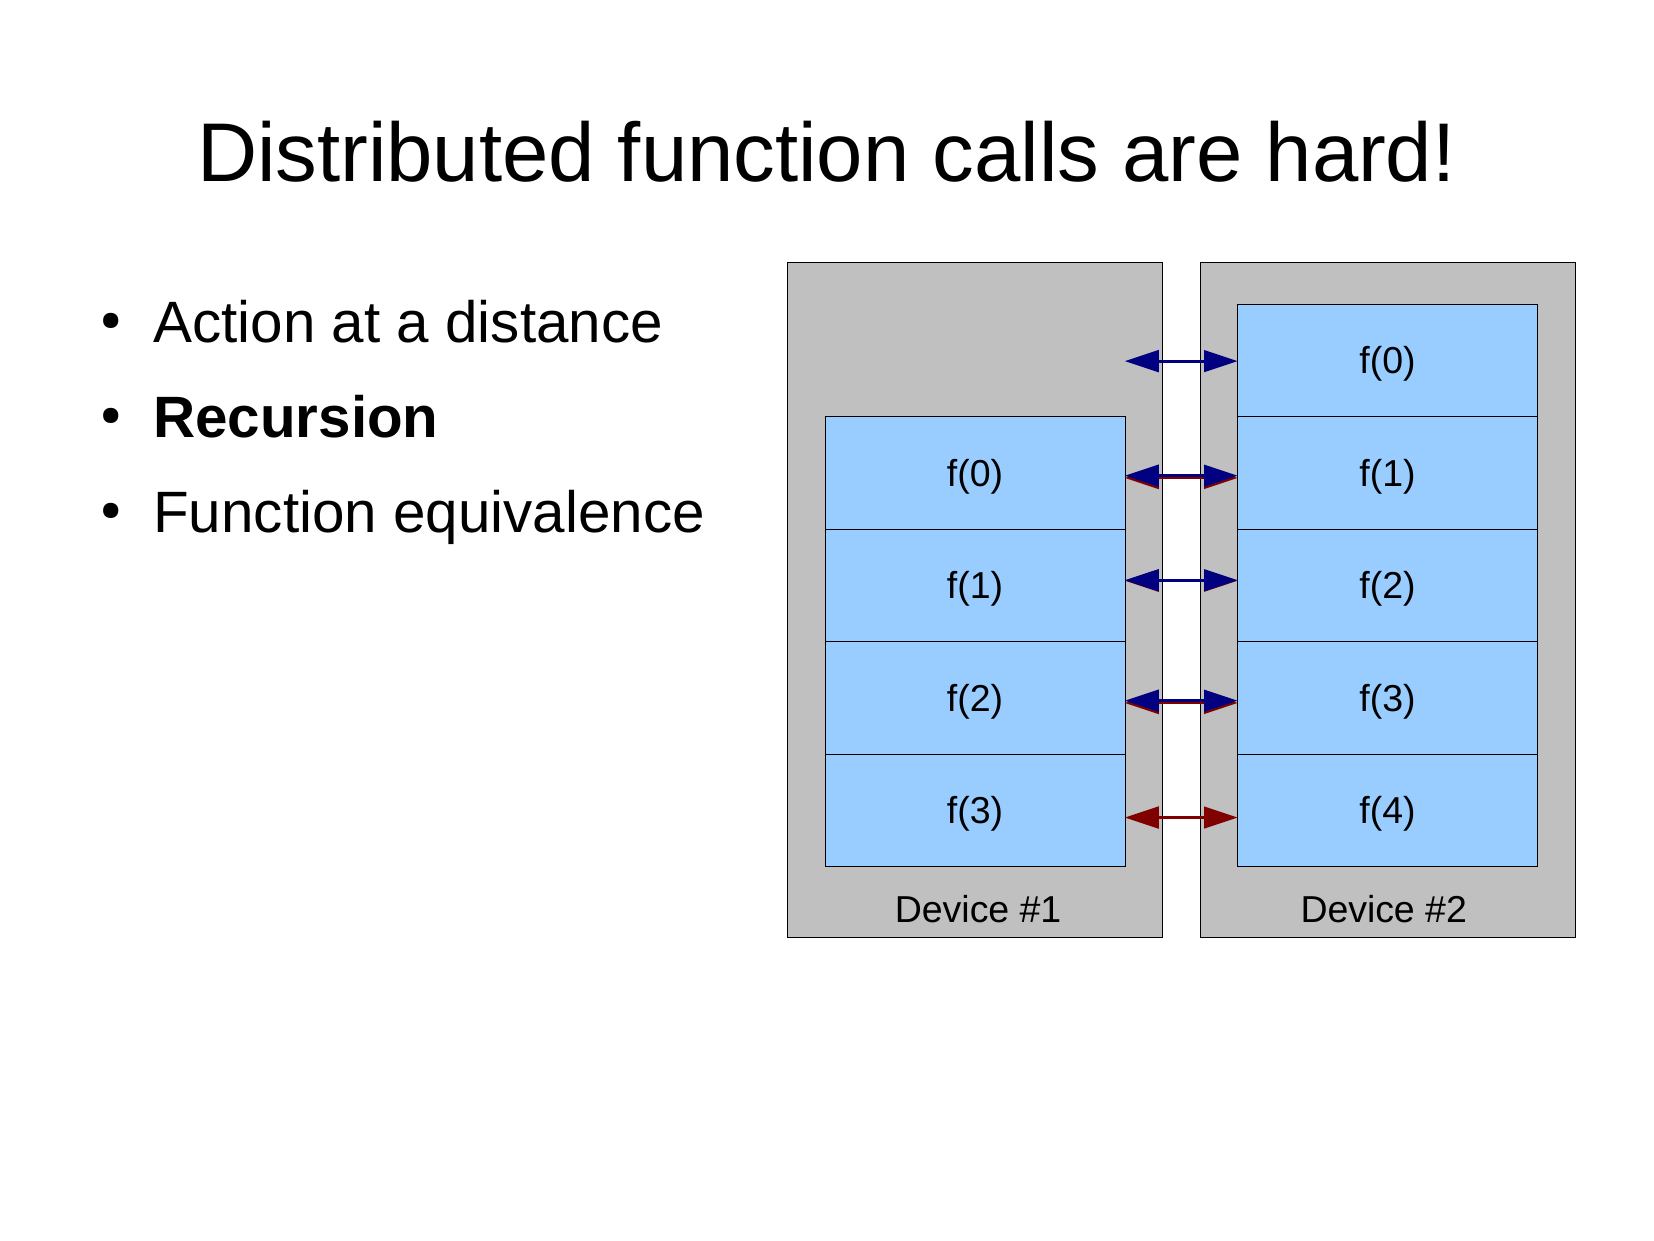

# Distributed function calls are hard!
Action at a distance
Recursion
Function equivalence
f(0)
f(0)
f(1)
f(2)
f(3)
f(1)
f(2)
f(3)
f(4)
Device #1
Device #2